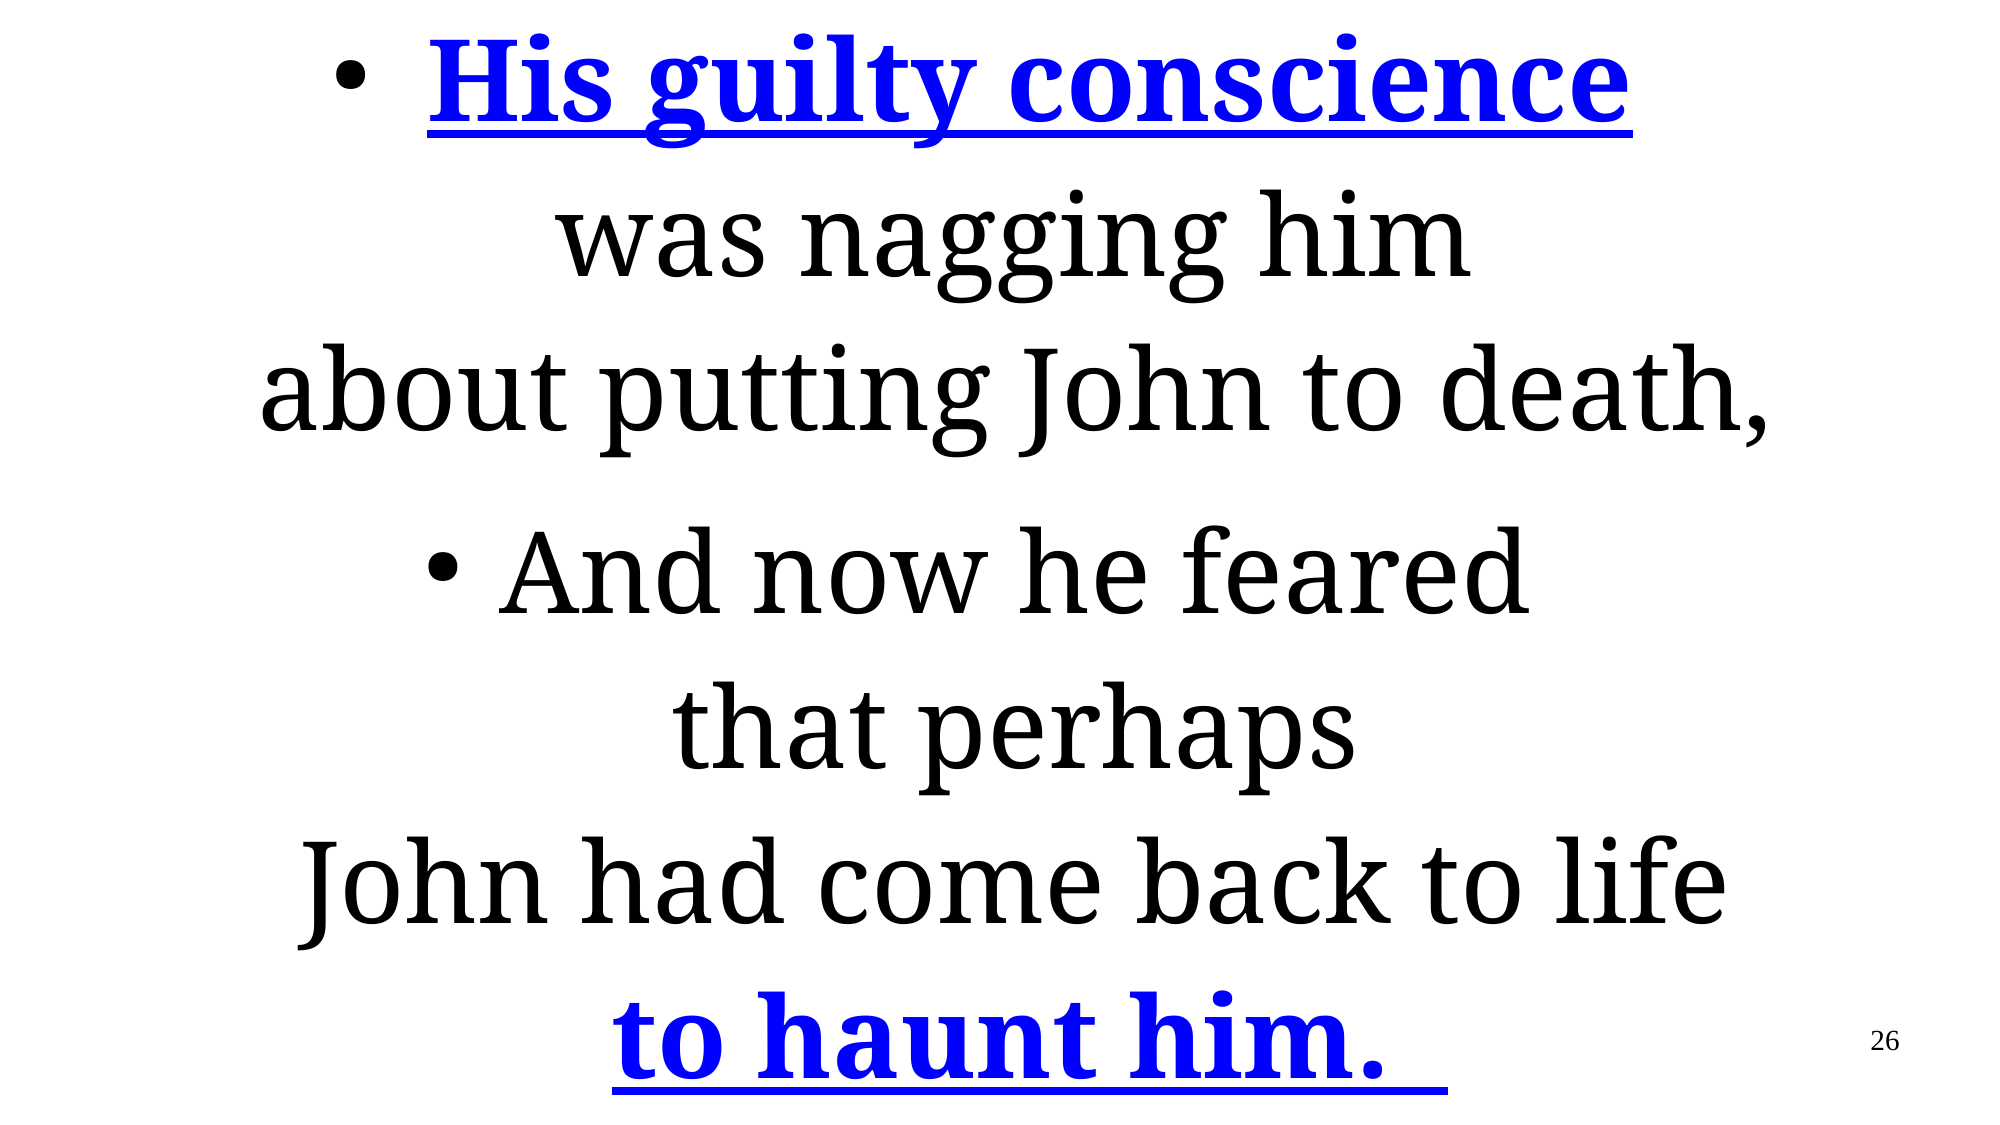

# His guilty conscience was nagging him about putting John to death,
And now he feared
that perhaps
John had come back to life
to haunt him.
26